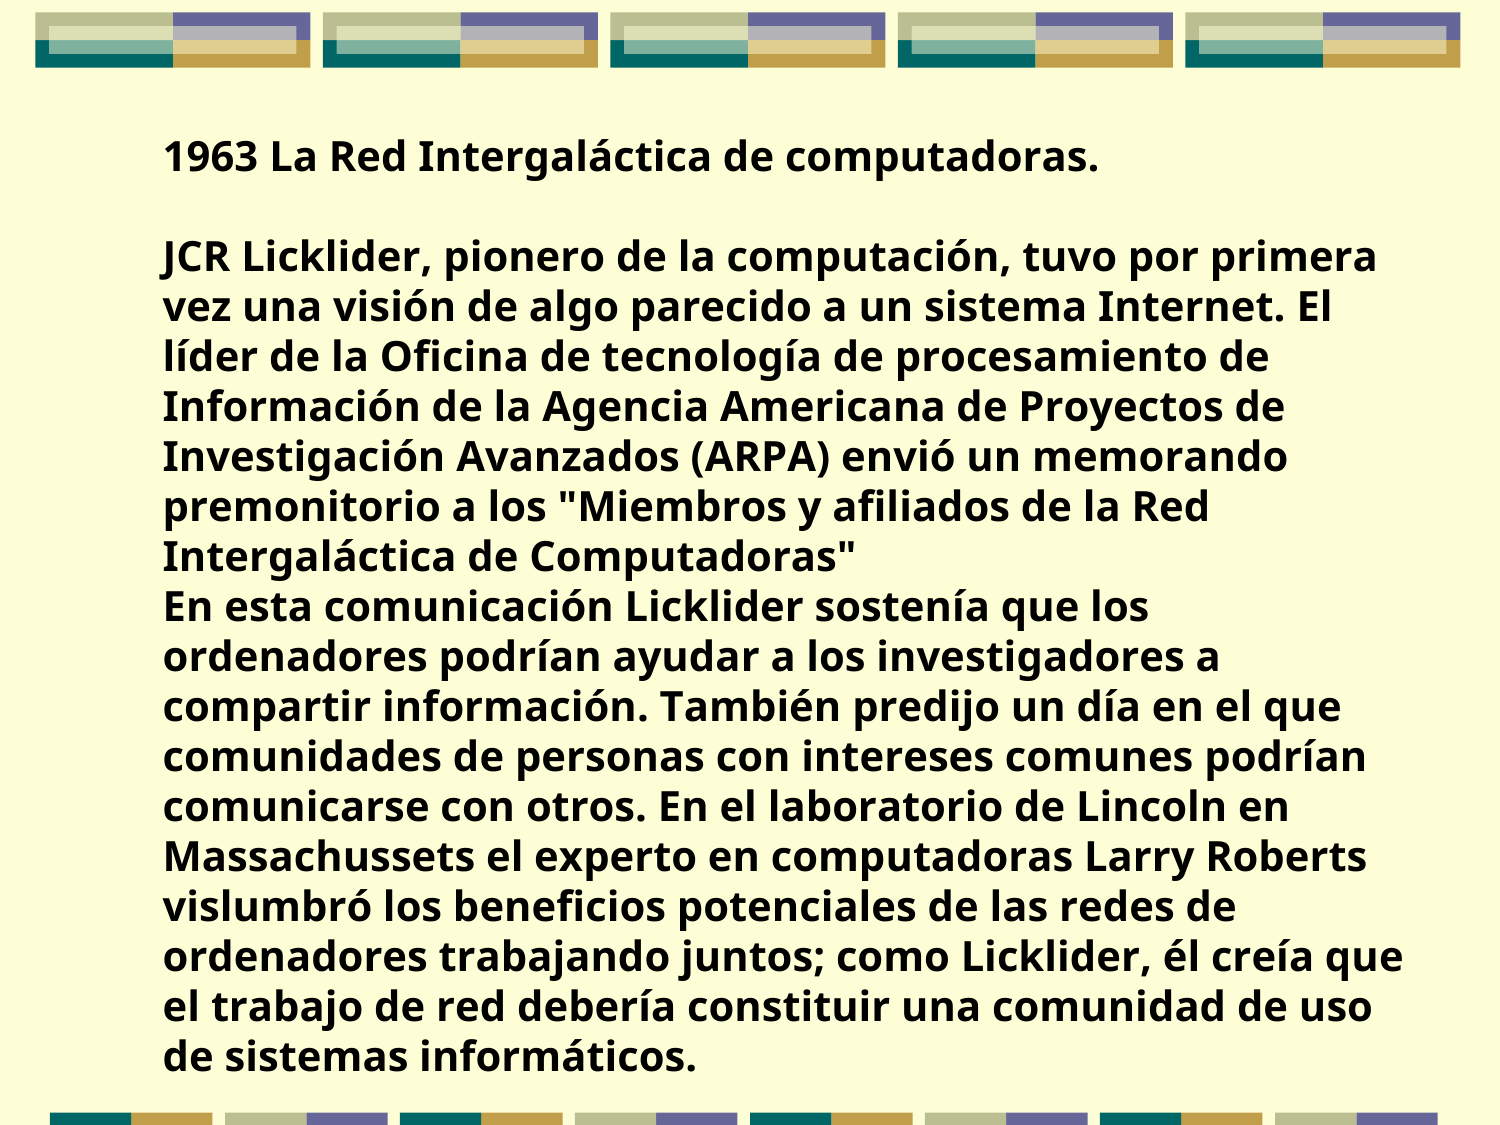

# 1963 La Red Intergaláctica de computadoras. JCR Licklider, pionero de la computación, tuvo por primera vez una visión de algo parecido a un sistema Internet. El líder de la Oficina de tecnología de procesamiento de Información de la Agencia Americana de Proyectos de Investigación Avanzados (ARPA) envió un memorando premonitorio a los "Miembros y afiliados de la Red Intergaláctica de Computadoras" En esta comunicación Licklider sostenía que los ordenadores podrían ayudar a los investigadores a compartir información. También predijo un día en el que comunidades de personas con intereses comunes podrían comunicarse con otros. En el laboratorio de Lincoln en Massachussets el experto en computadoras Larry Roberts vislumbró los beneficios potenciales de las redes de ordenadores trabajando juntos; como Licklider, él creía que el trabajo de red debería constituir una comunidad de uso de sistemas informáticos.